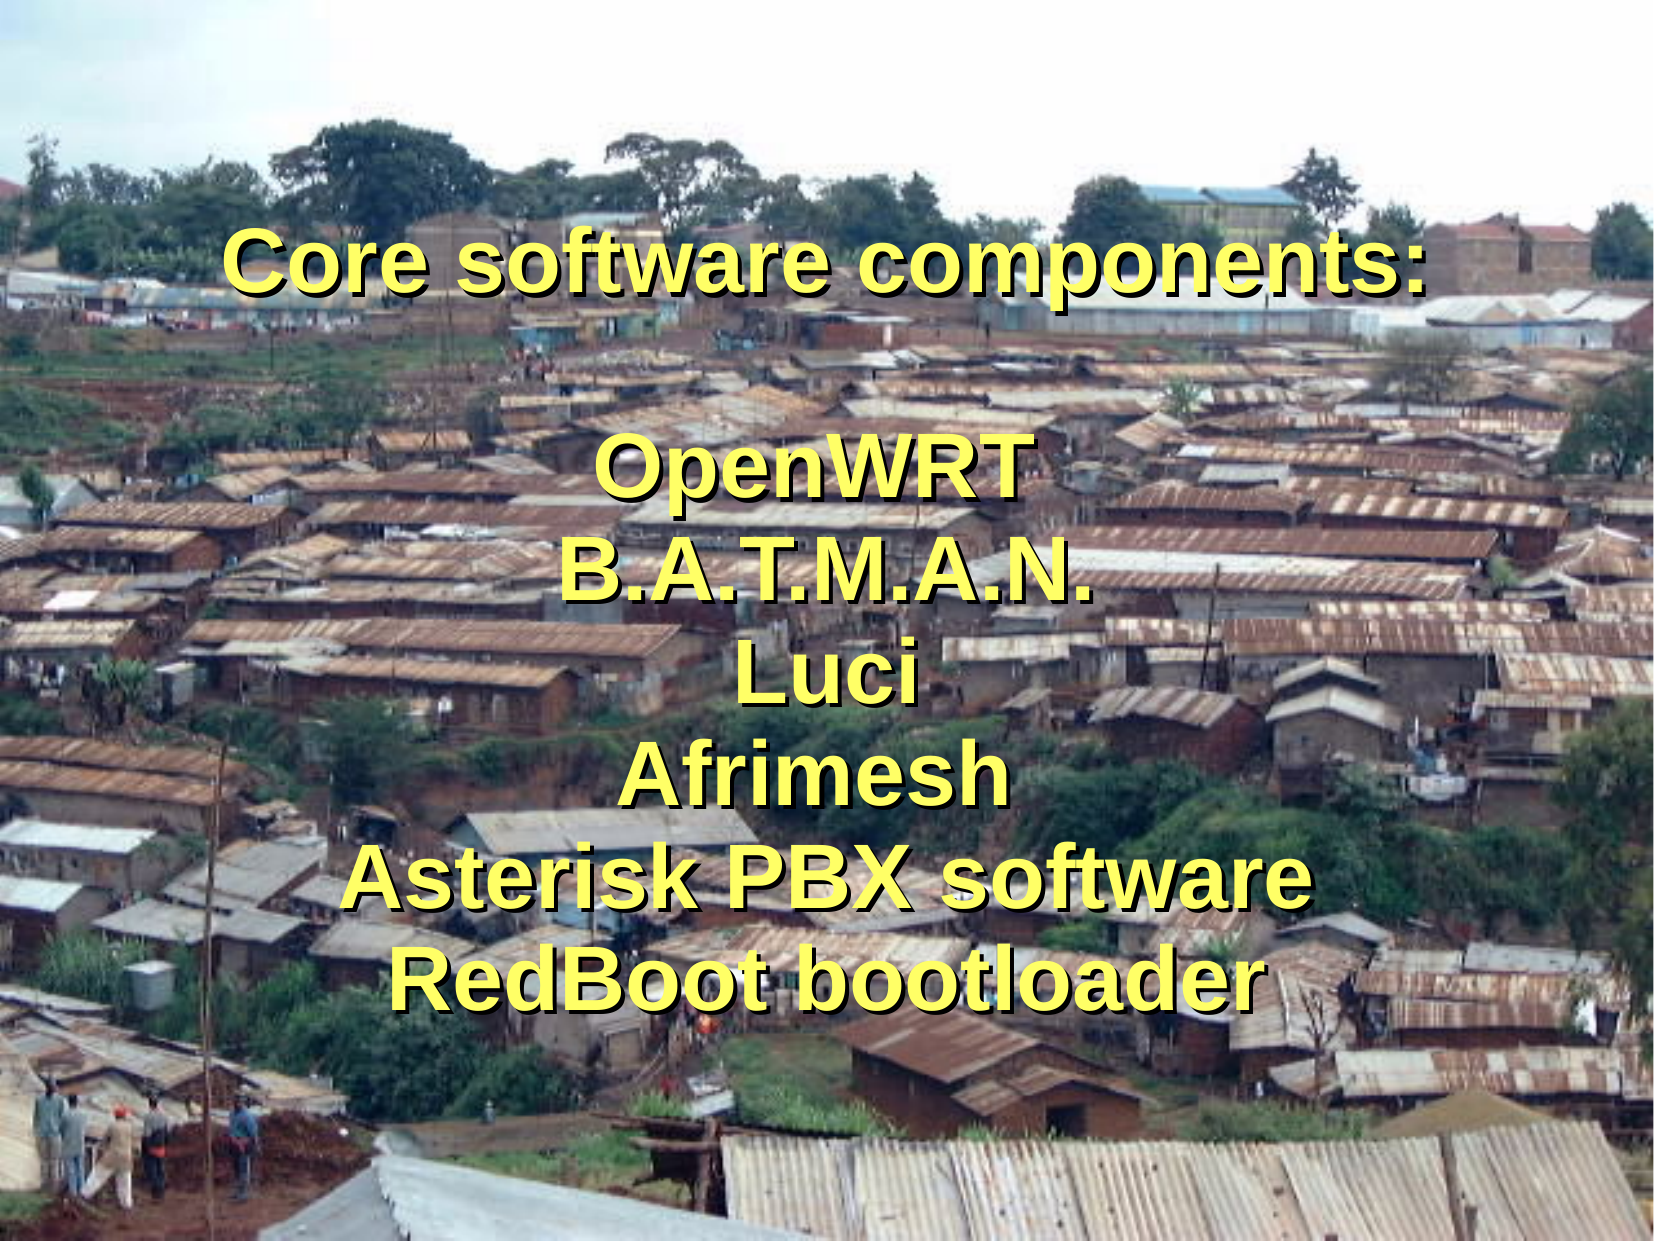

Core software components:
OpenWRT
B.A.T.M.A.N.
Luci
Afrimesh
Asterisk PBX software
RedBoot bootloader